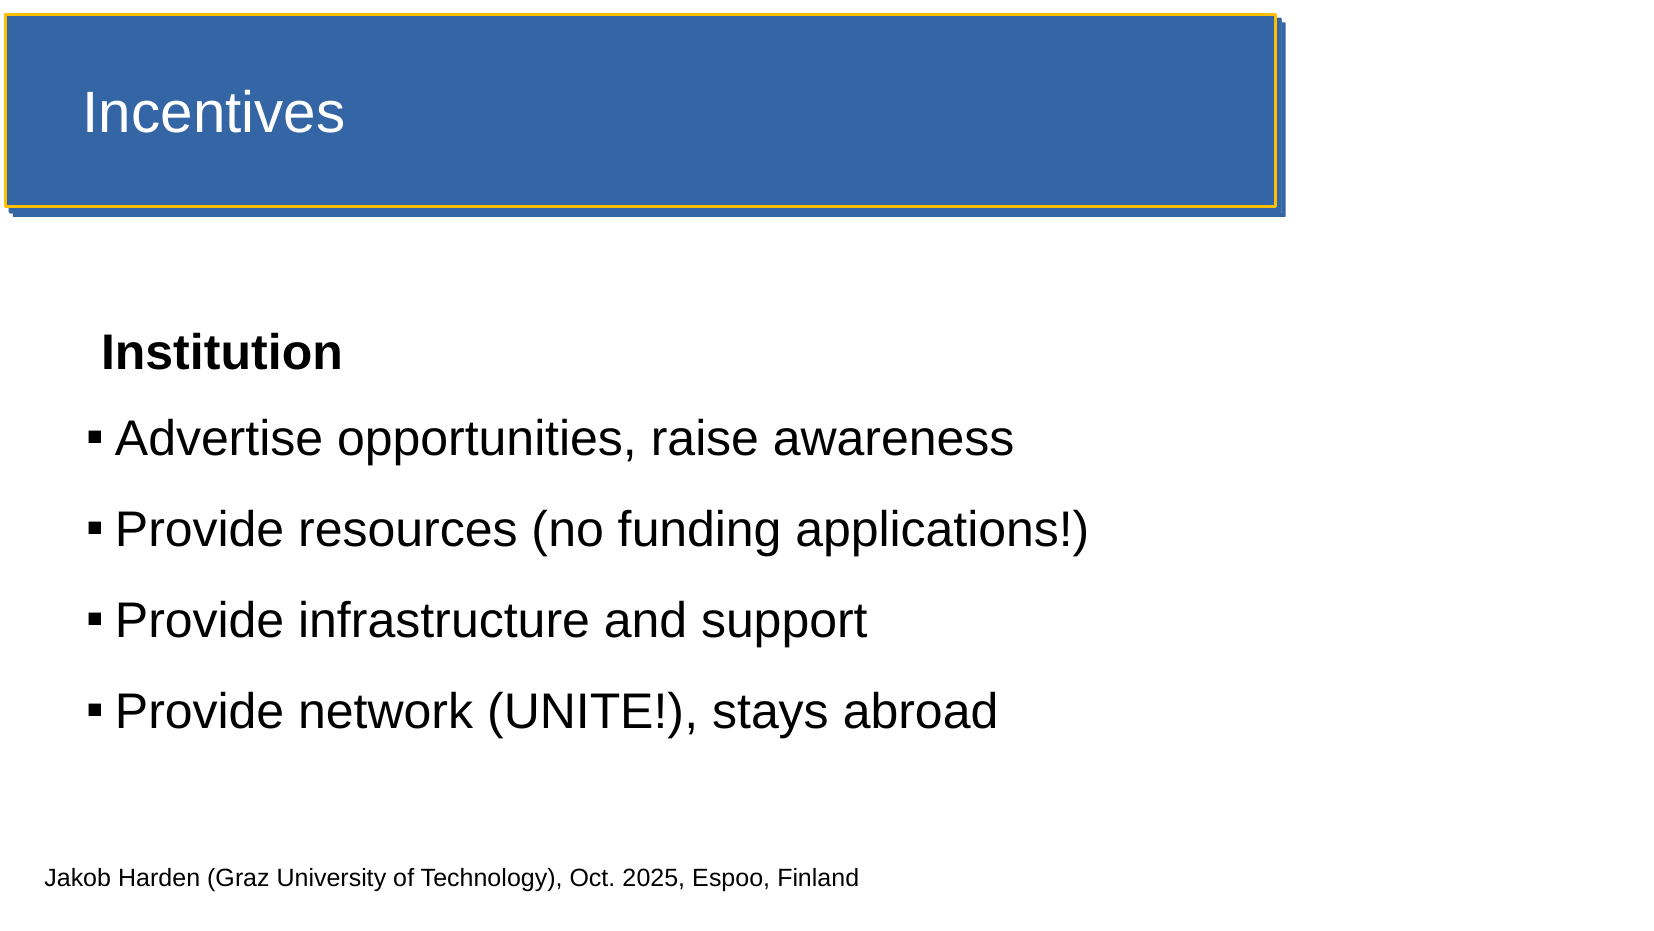

# Incentives
Institution
 Advertise opportunities, raise awareness
 Provide resources (no funding applications!)
 Provide infrastructure and support
 Provide network (UNITE!), stays abroad